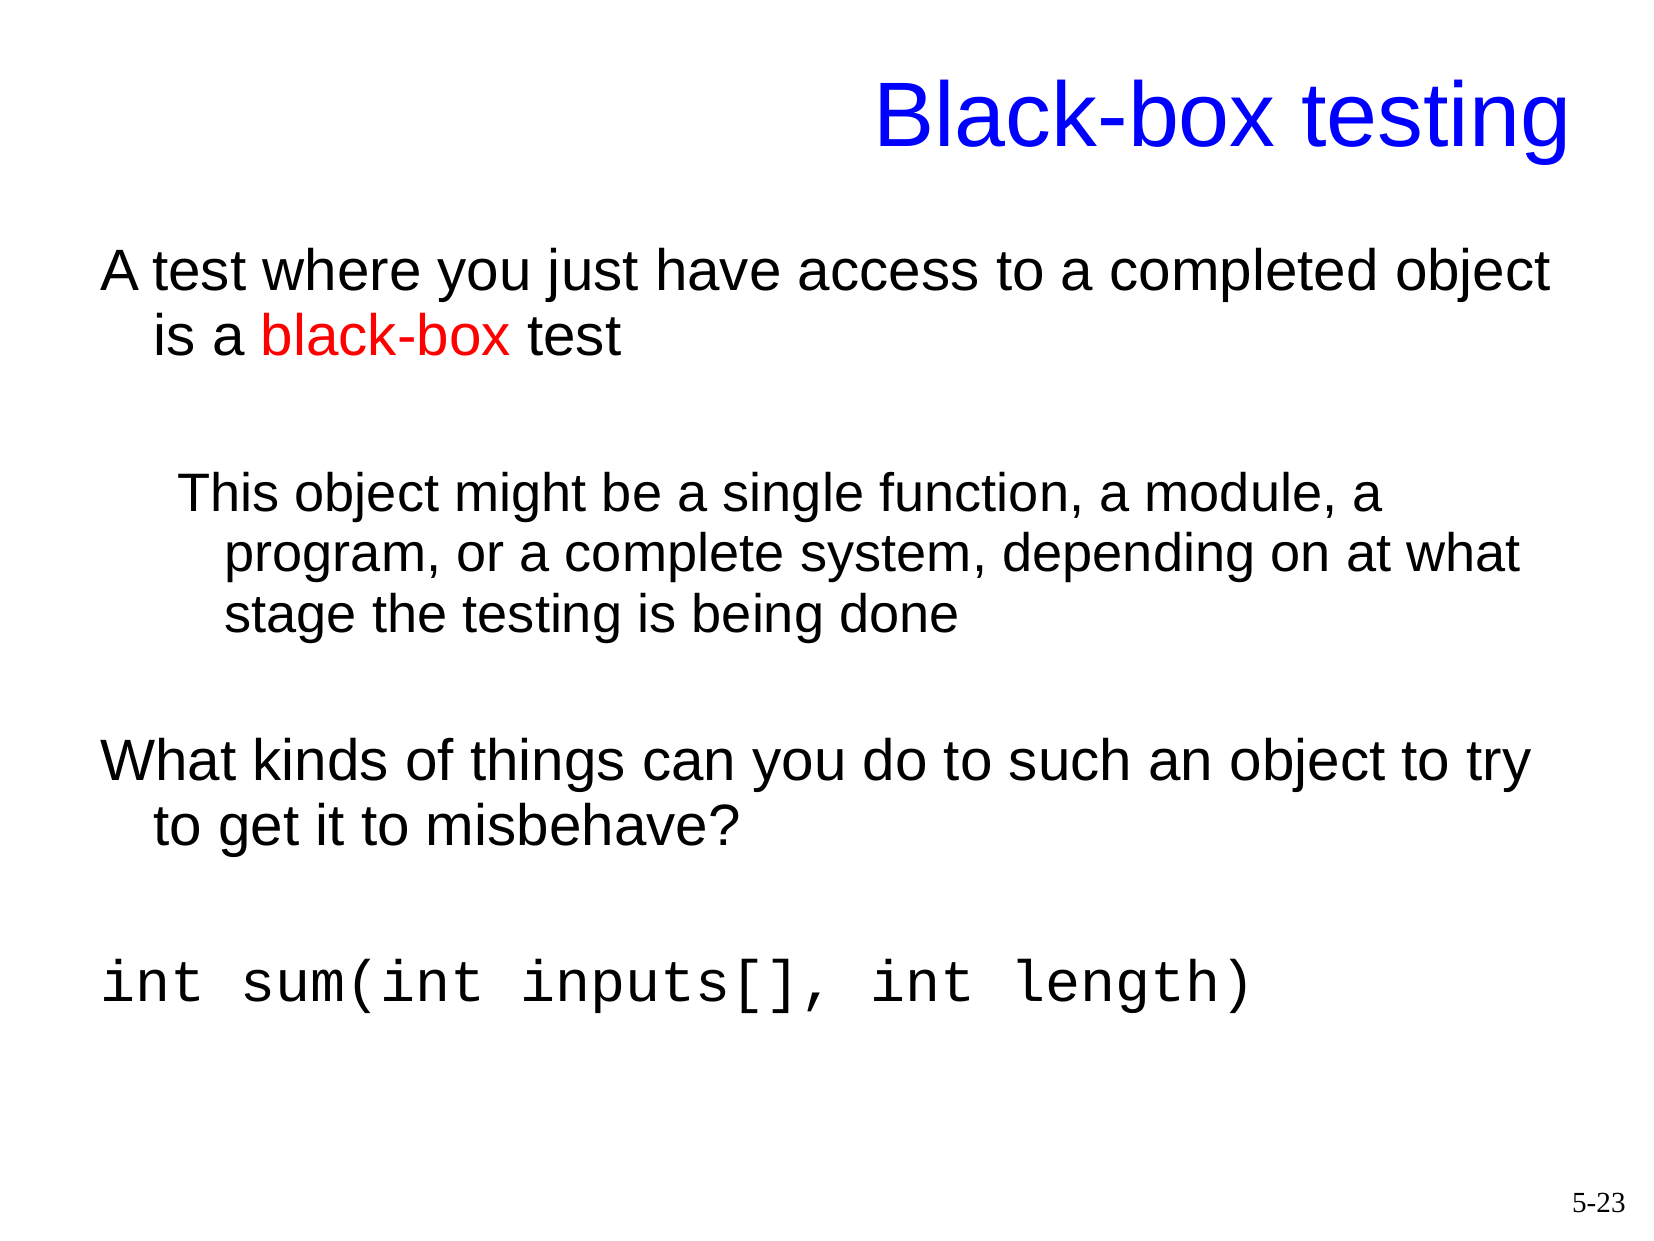

# Black-box testing
A test where you just have access to a completed object is a black-box test
This object might be a single function, a module, a program, or a complete system, depending on at what stage the testing is being done
What kinds of things can you do to such an object to try to get it to misbehave?
int sum(int inputs[], int length)